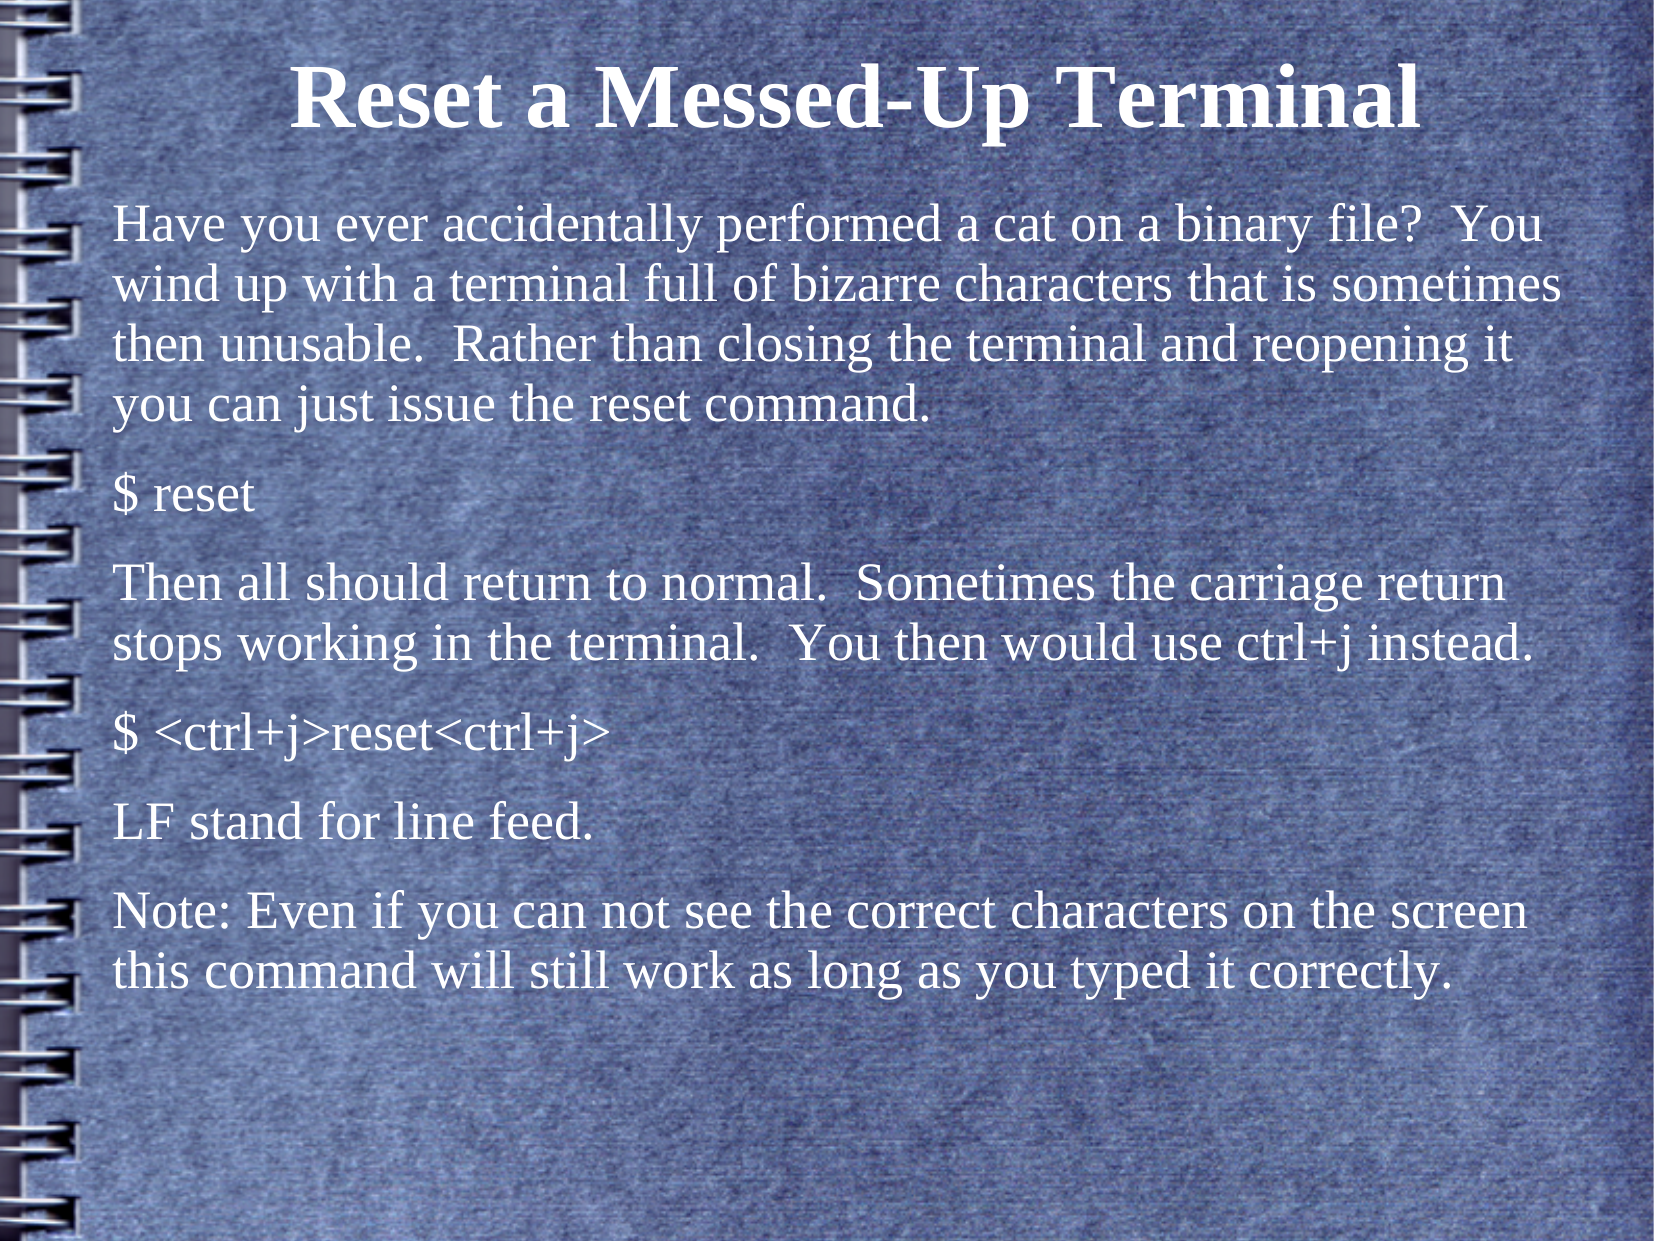

# Reset a Messed-Up Terminal
Have you ever accidentally performed a cat on a binary file? You wind up with a terminal full of bizarre characters that is sometimes then unusable. Rather than closing the terminal and reopening it you can just issue the reset command.
$ reset
Then all should return to normal. Sometimes the carriage return stops working in the terminal. You then would use ctrl+j instead.
$ <ctrl+j>reset<ctrl+j>
LF stand for line feed.
Note: Even if you can not see the correct characters on the screen this command will still work as long as you typed it correctly.